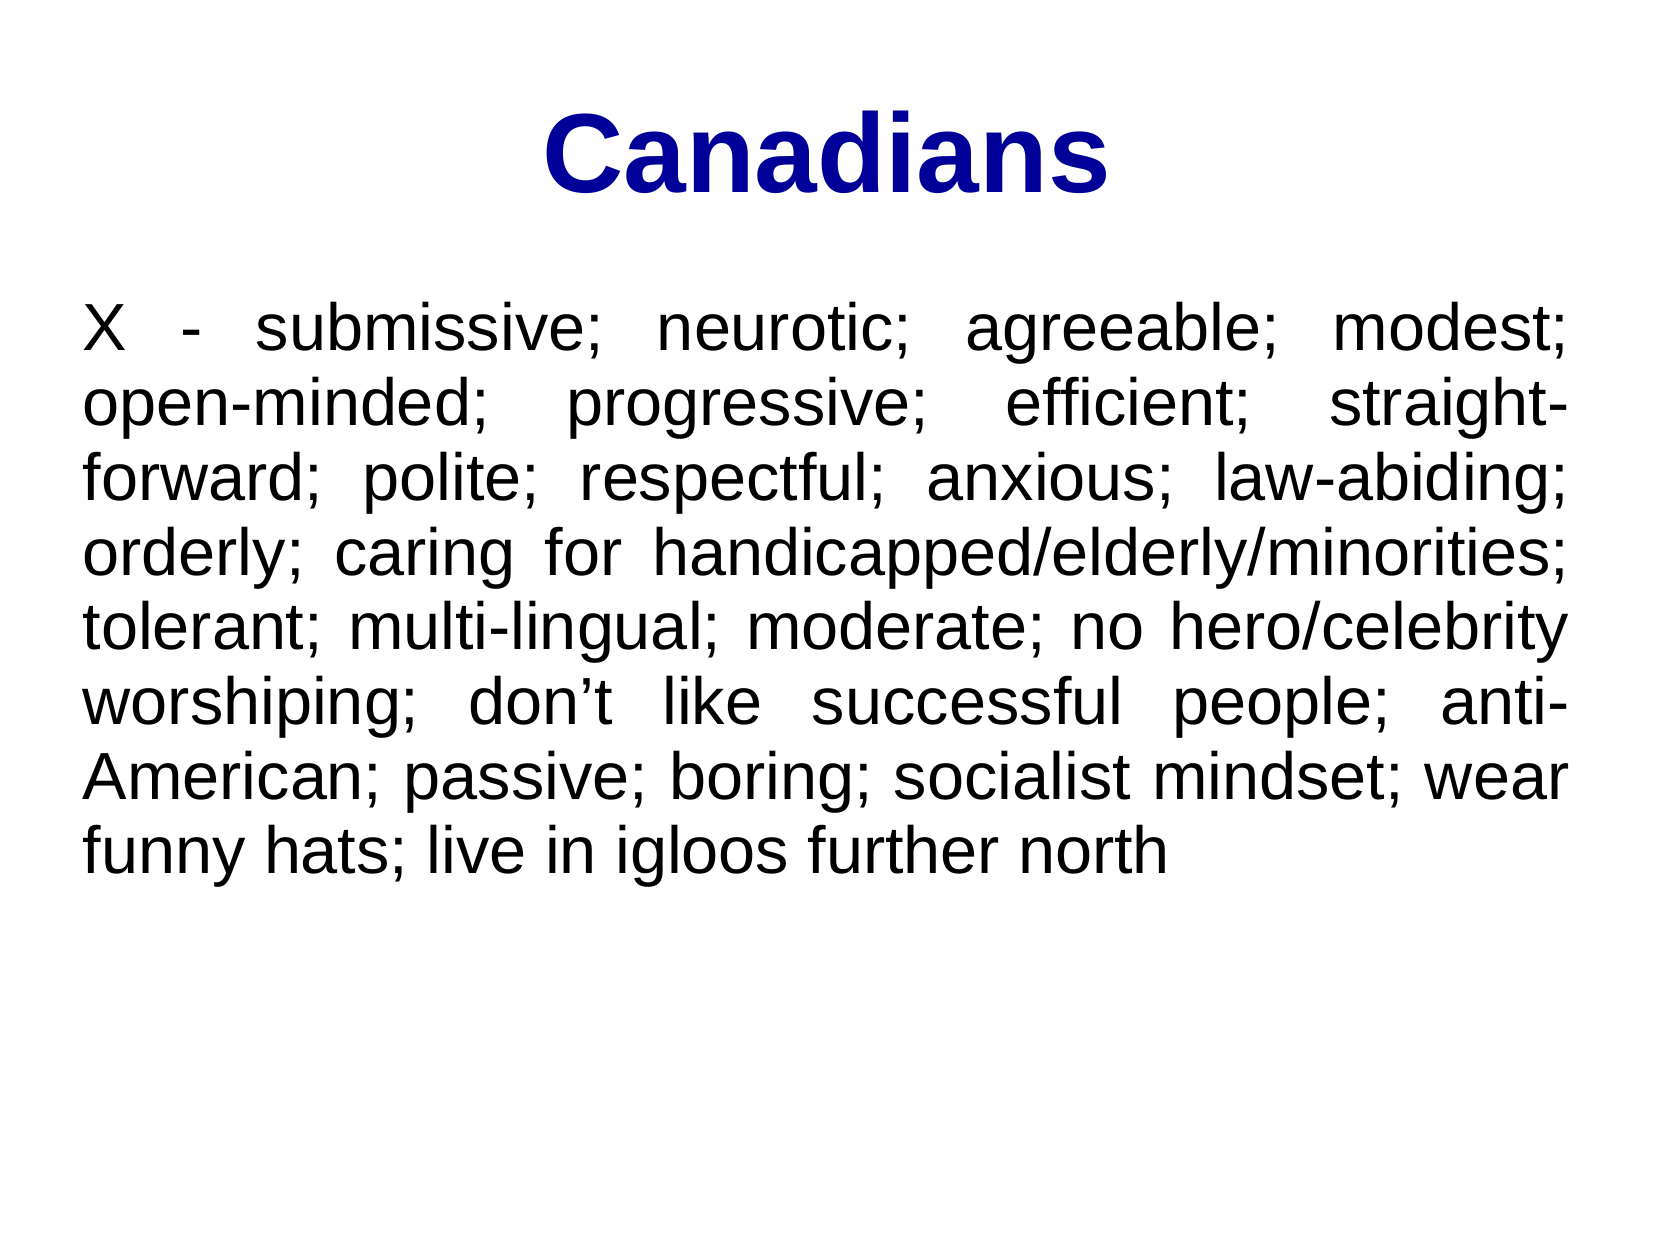

# Canadians
X - submissive; neurotic; agreeable; modest; open-minded; progressive; efficient; straight-forward; polite; respectful; anxious; law-abiding; orderly; caring for handicapped/elderly/minorities; tolerant; multi-lingual; moderate; no hero/celebrity worshiping; don’t like successful people; anti-American; passive; boring; socialist mindset; wear funny hats; live in igloos further north